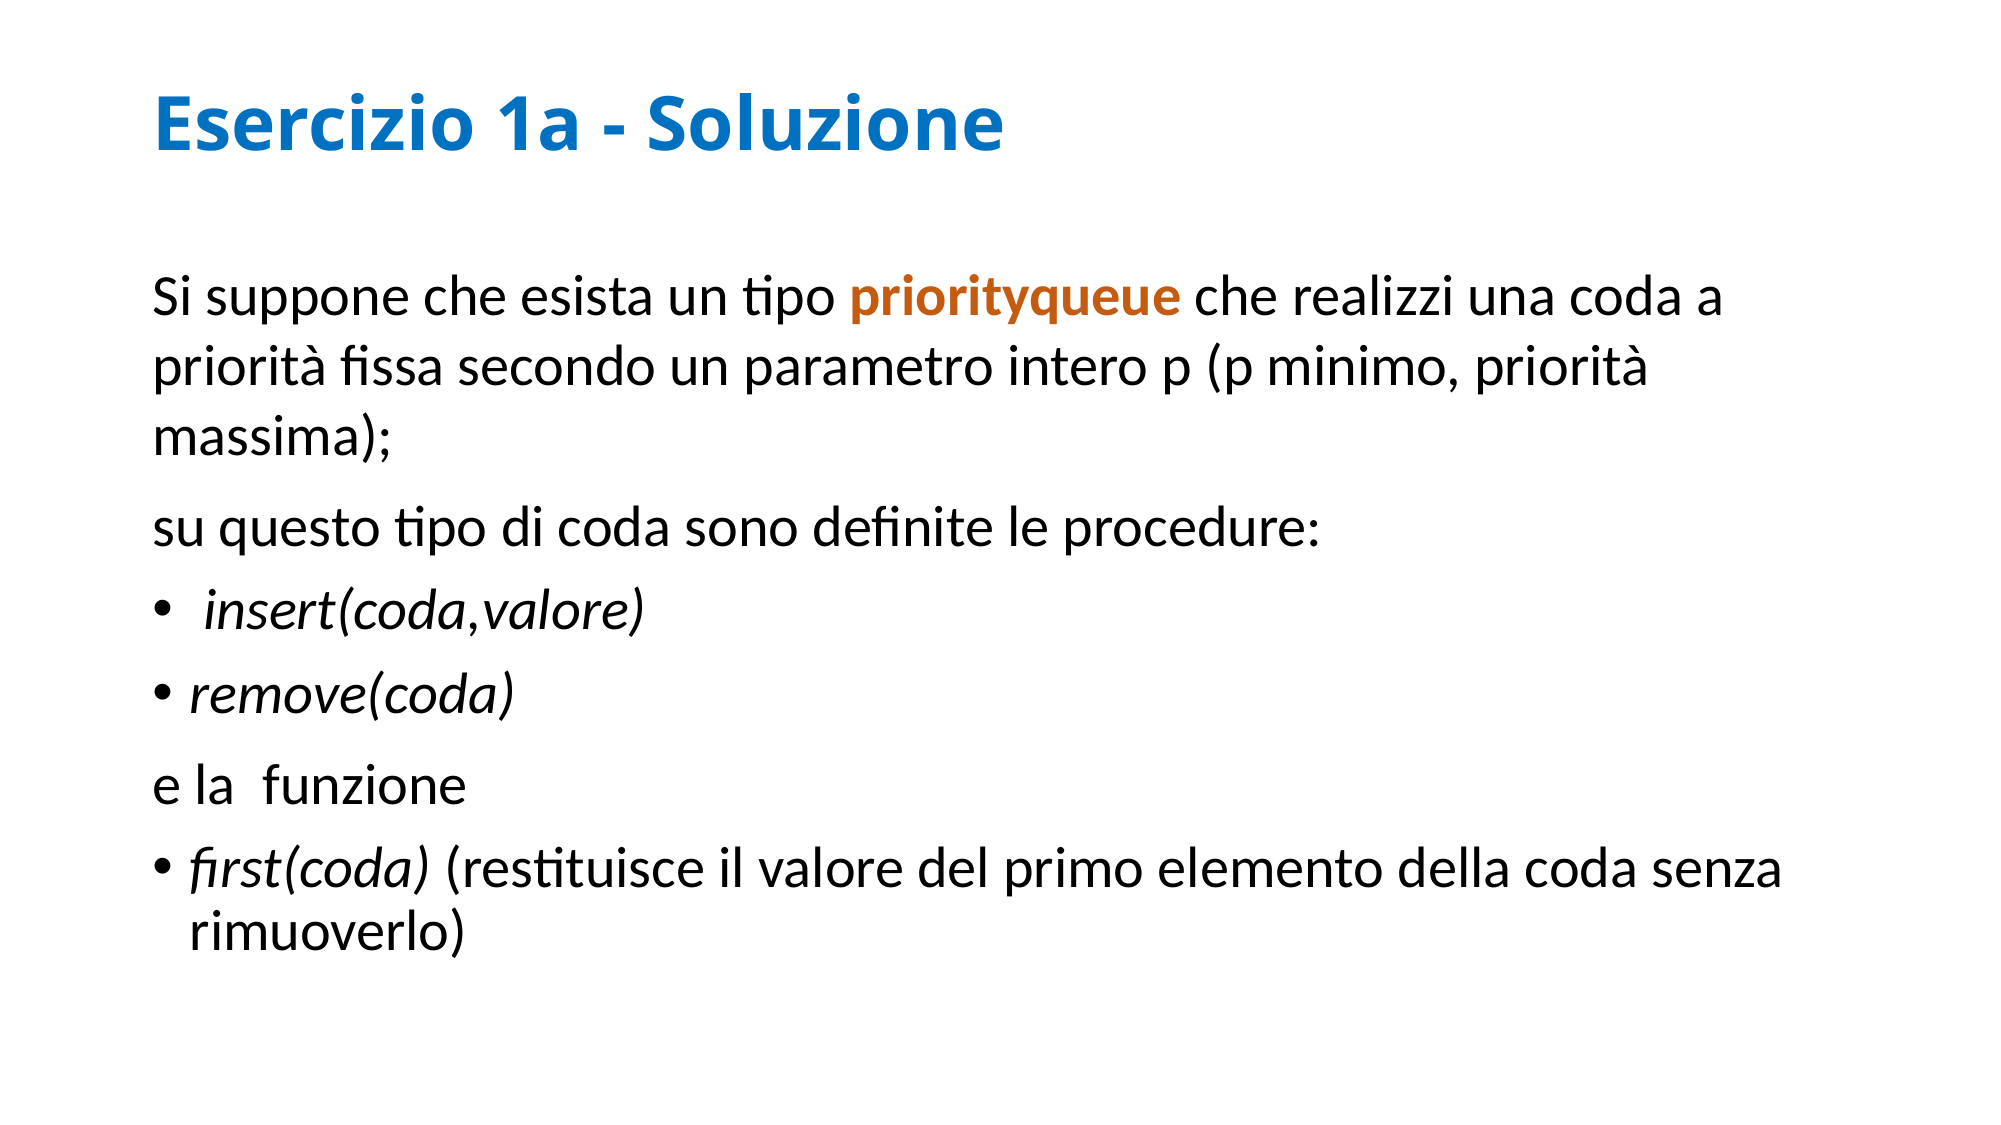

# Esercizio 1a - Soluzione
Si suppone che esista un tipo priorityqueue che realizzi una coda a priorità fissa secondo un parametro intero p (p minimo, priorità massima);
su questo tipo di coda sono definite le procedure:
 insert(coda,valore)
remove(coda)
e la funzione
first(coda) (restituisce il valore del primo elemento della coda senza rimuoverlo)